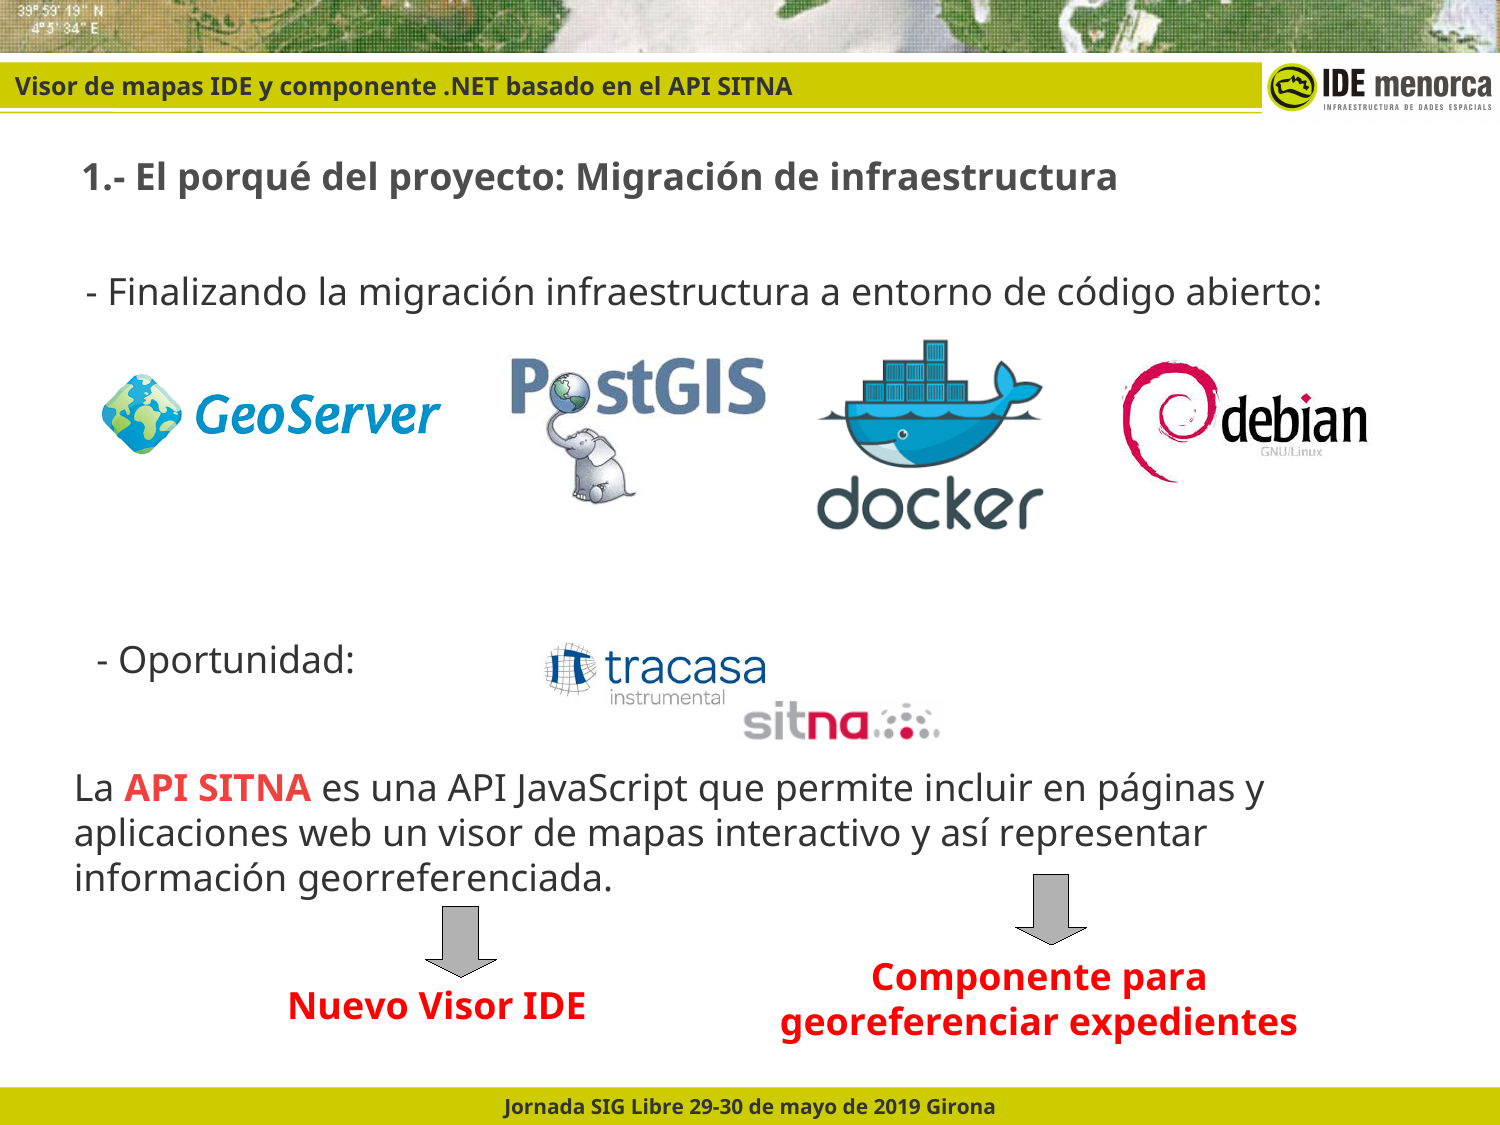

Visor de mapas IDE y componente .NET basado en el API SITNA
1.- El porqué del proyecto: Migración de infraestructura
- Finalizando la migración infraestructura a entorno de código abierto:
- Oportunidad:
La API SITNA es una API JavaScript que permite incluir en páginas y aplicaciones web un visor de mapas interactivo y así representar información georreferenciada.
Componente para georeferenciar expedientes
Nuevo Visor IDE
Jornada SIG Libre 29-30 de mayo de 2019 Girona